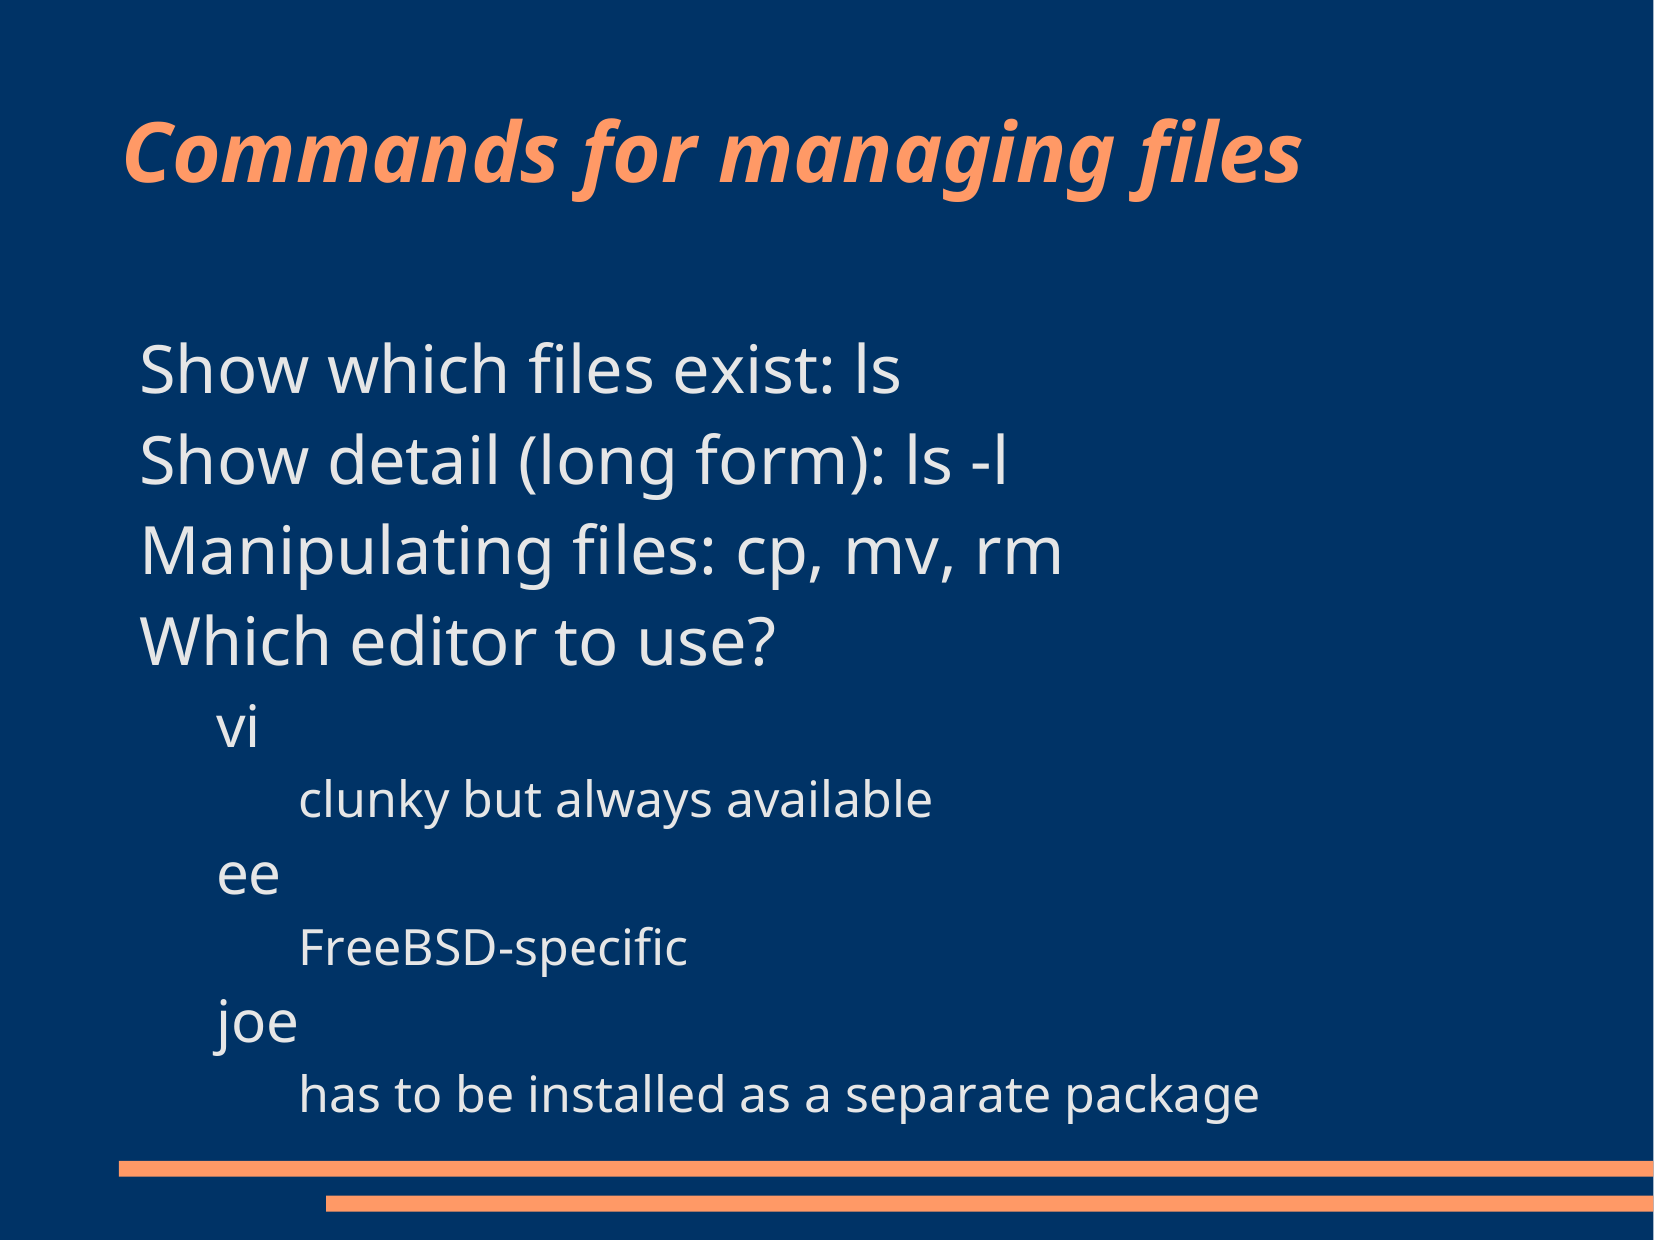

# Commands for managing files
Show which files exist: ls
Show detail (long form): ls -l
Manipulating files: cp, mv, rm
Which editor to use?
vi
clunky but always available
ee
FreeBSD-specific
joe
has to be installed as a separate package